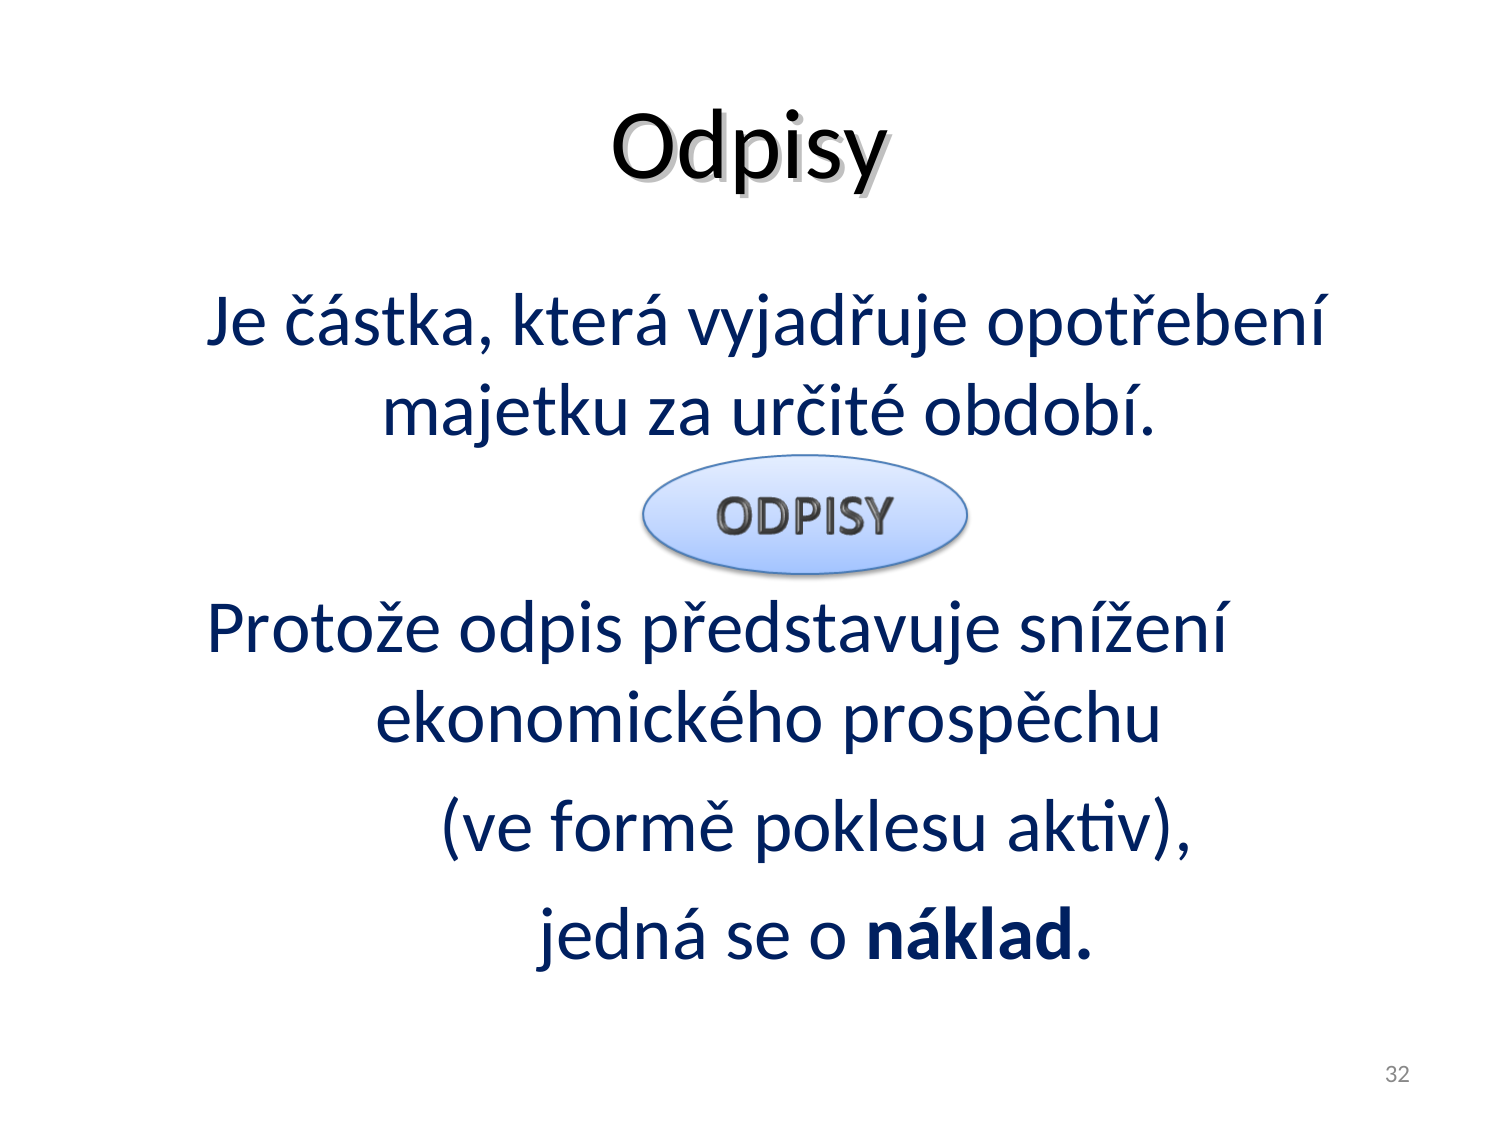

# Odpisy
	Je částka, která vyjadřuje opotřebení 	majetku za určité období.
	Protože odpis představuje snížení 	ekonomického prospěchu
		(ve formě poklesu aktiv),
		jedná se o náklad.